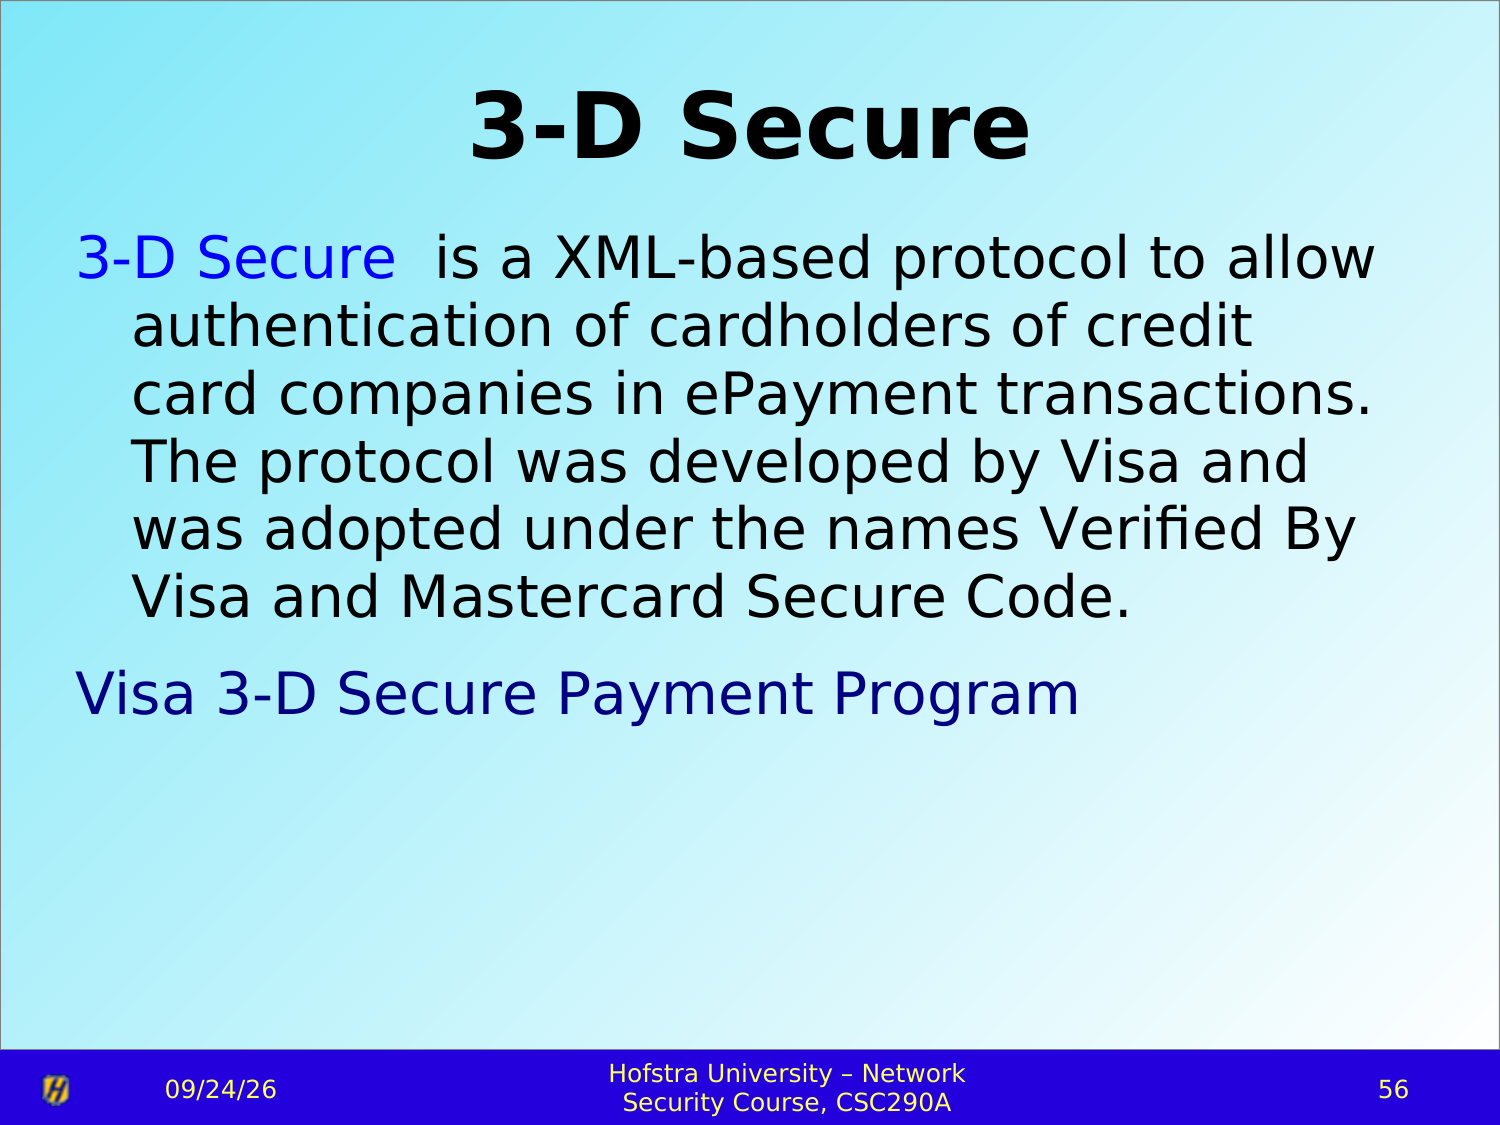

# 3-D Secure
3-D Secure is a XML-based protocol to allow authentication of cardholders of credit card companies in ePayment transactions. The protocol was developed by Visa and was adopted under the names Verified By Visa and Mastercard Secure Code.
Visa 3-D Secure Payment Program
56